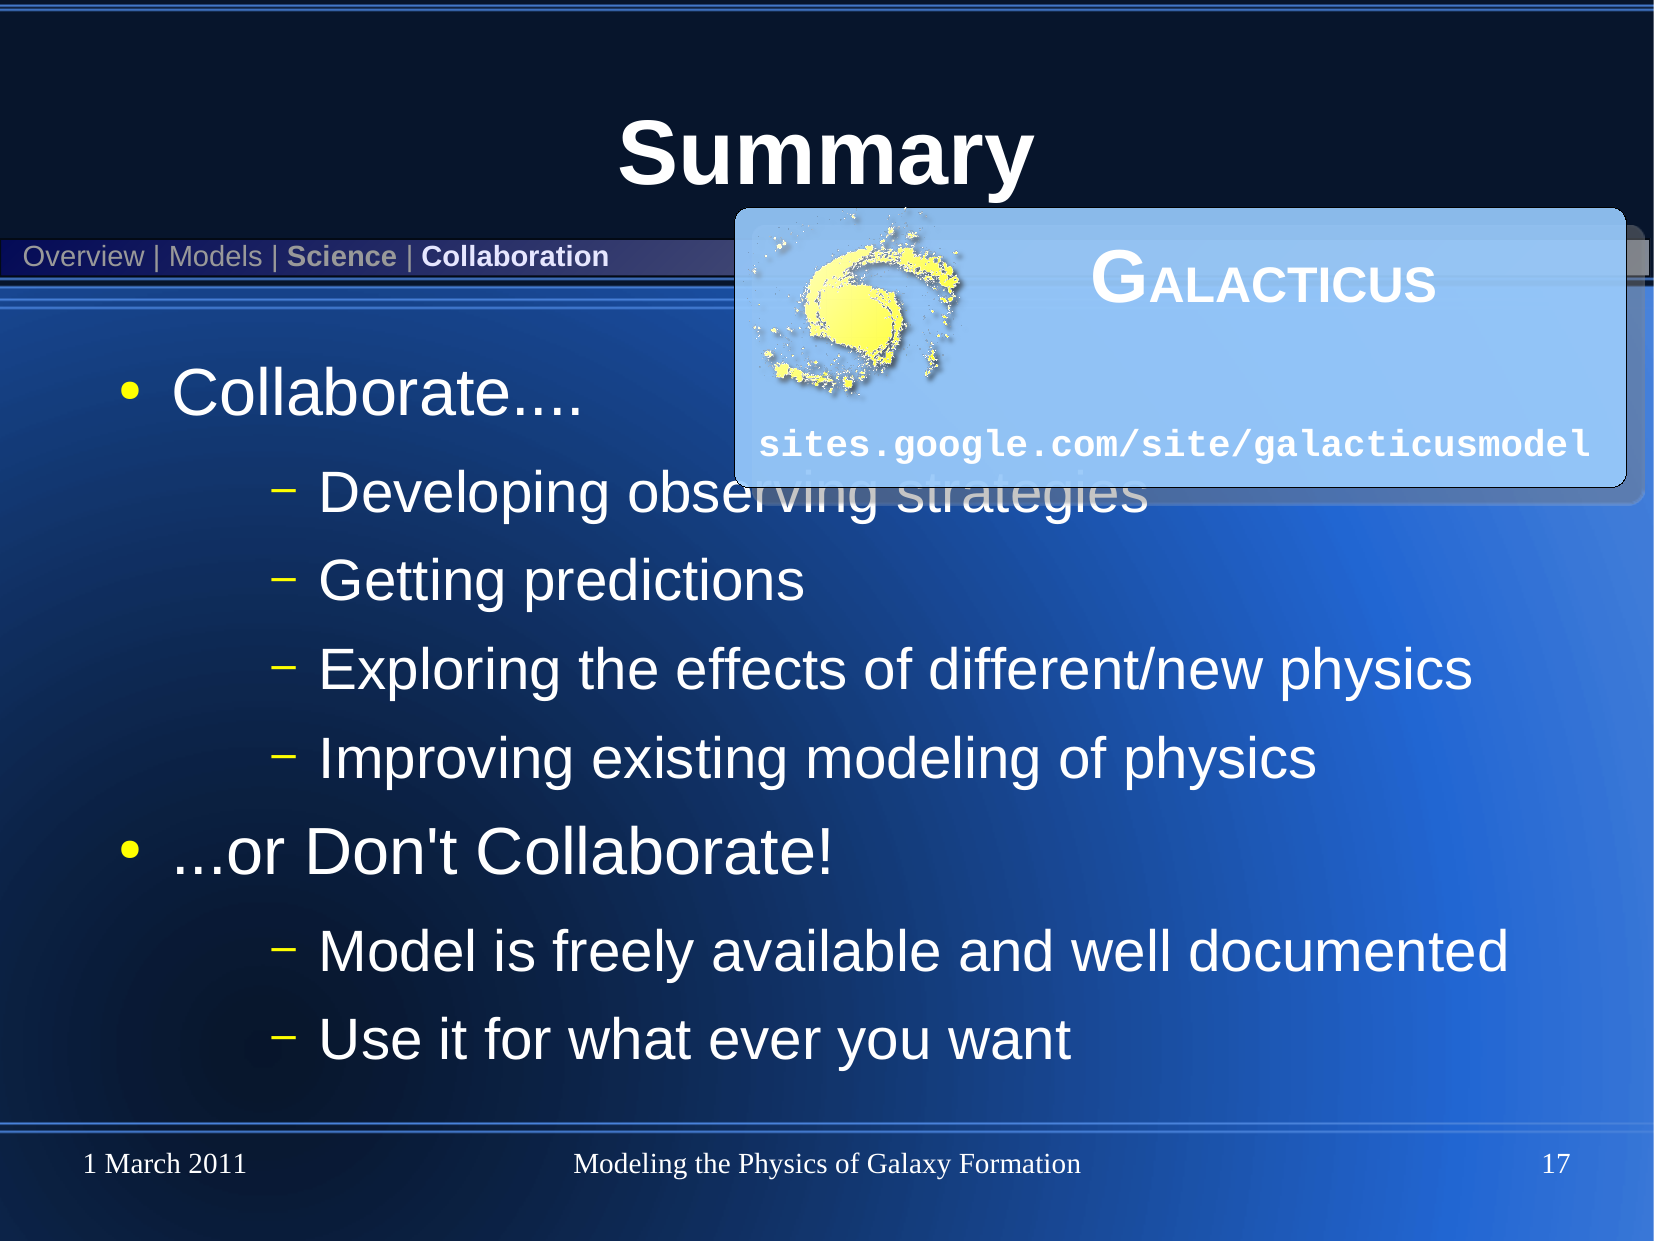

# Summary
 GALACTICUS
sites.google.com/site/galacticusmodel
Overview | Models | Science | Collaboration
Collaborate....
Developing observing strategies
Getting predictions
Exploring the effects of different/new physics
Improving existing modeling of physics
...or Don't Collaborate!
Model is freely available and well documented
Use it for what ever you want
1 March 2011
Modeling the Physics of Galaxy Formation
17